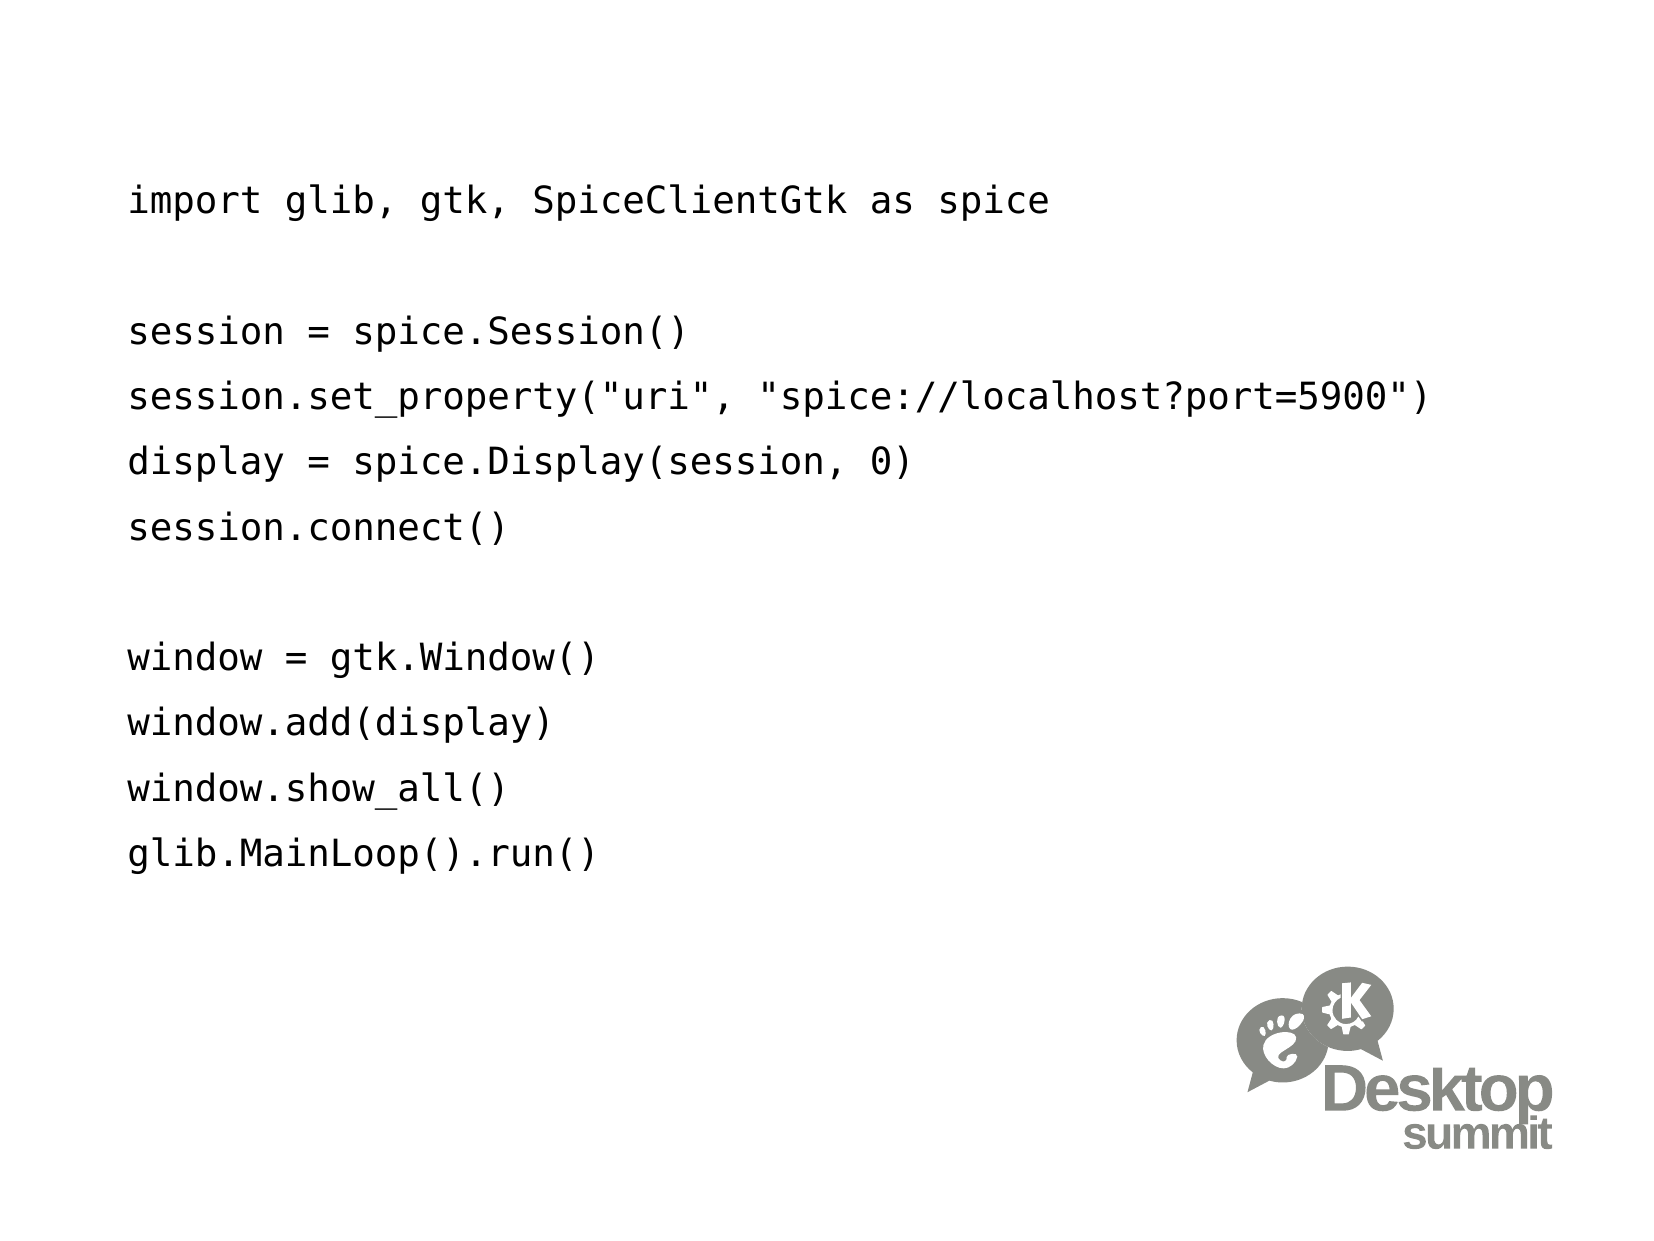

import glib, gtk, SpiceClientGtk as spice
session = spice.Session()
session.set_property("uri", "spice://localhost?port=5900")
display = spice.Display(session, 0)
session.connect()
window = gtk.Window()
window.add(display)
window.show_all()
glib.MainLoop().run()